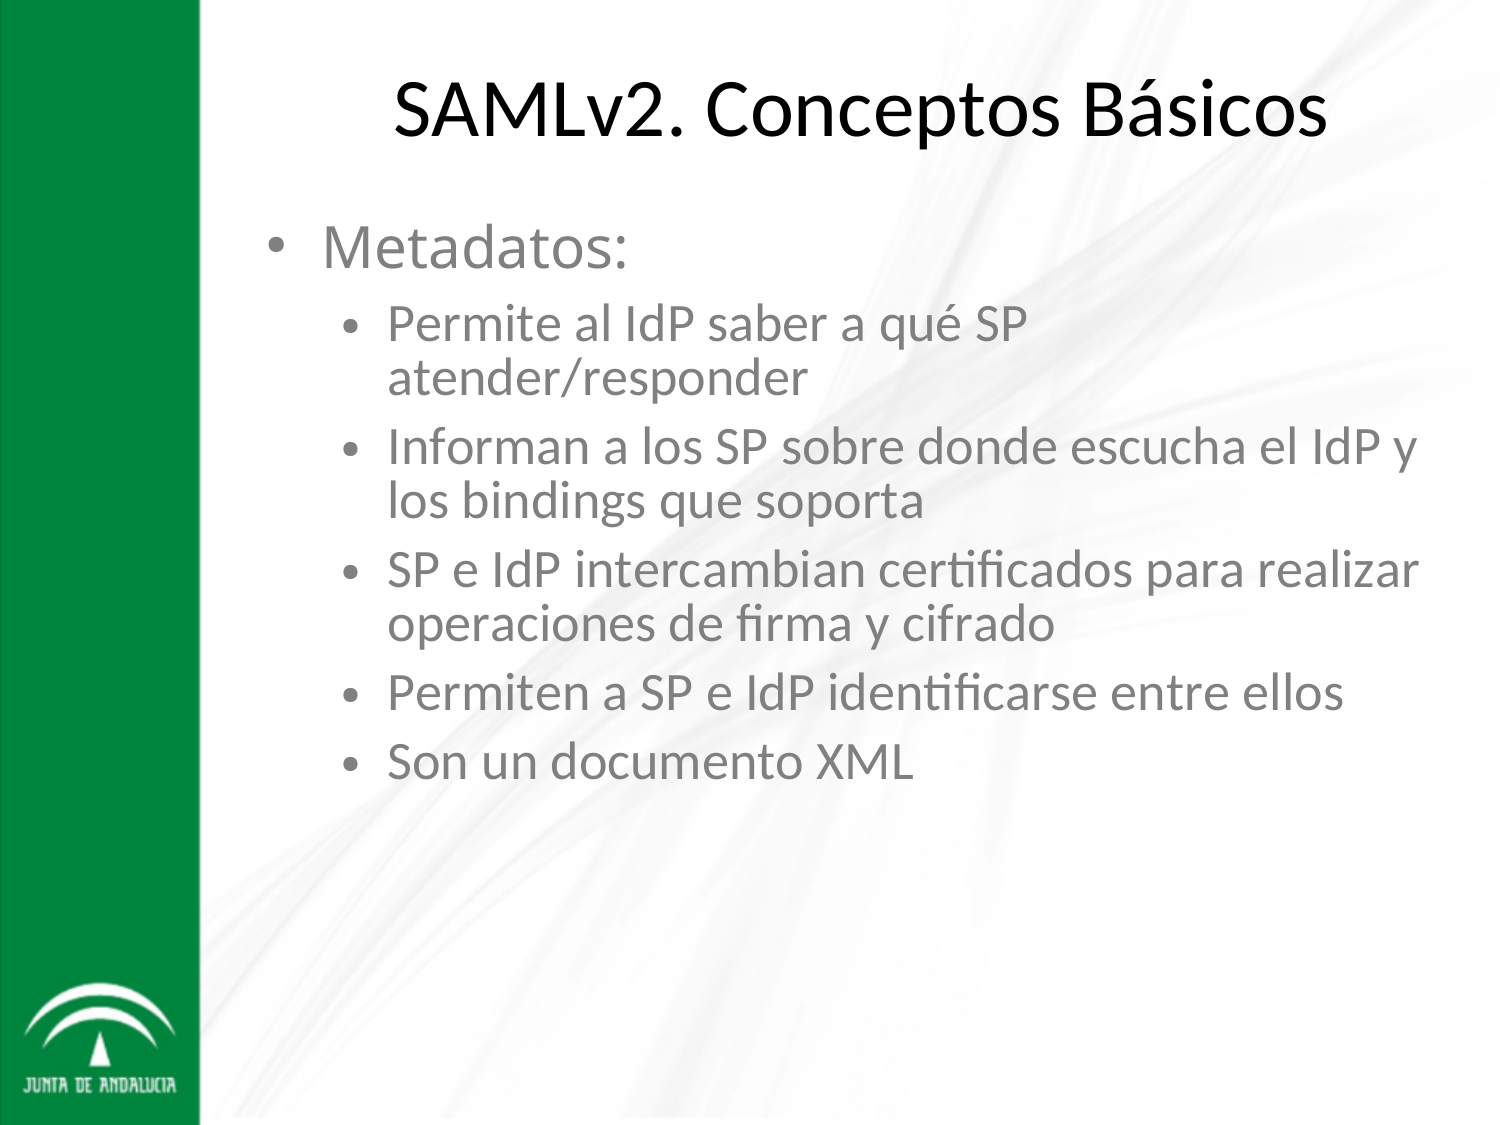

# SAMLv2. Conceptos Básicos
Metadatos:
Permite al IdP saber a qué SP atender/responder
Informan a los SP sobre donde escucha el IdP y los bindings que soporta
SP e IdP intercambian certificados para realizar operaciones de firma y cifrado
Permiten a SP e IdP identificarse entre ellos
Son un documento XML